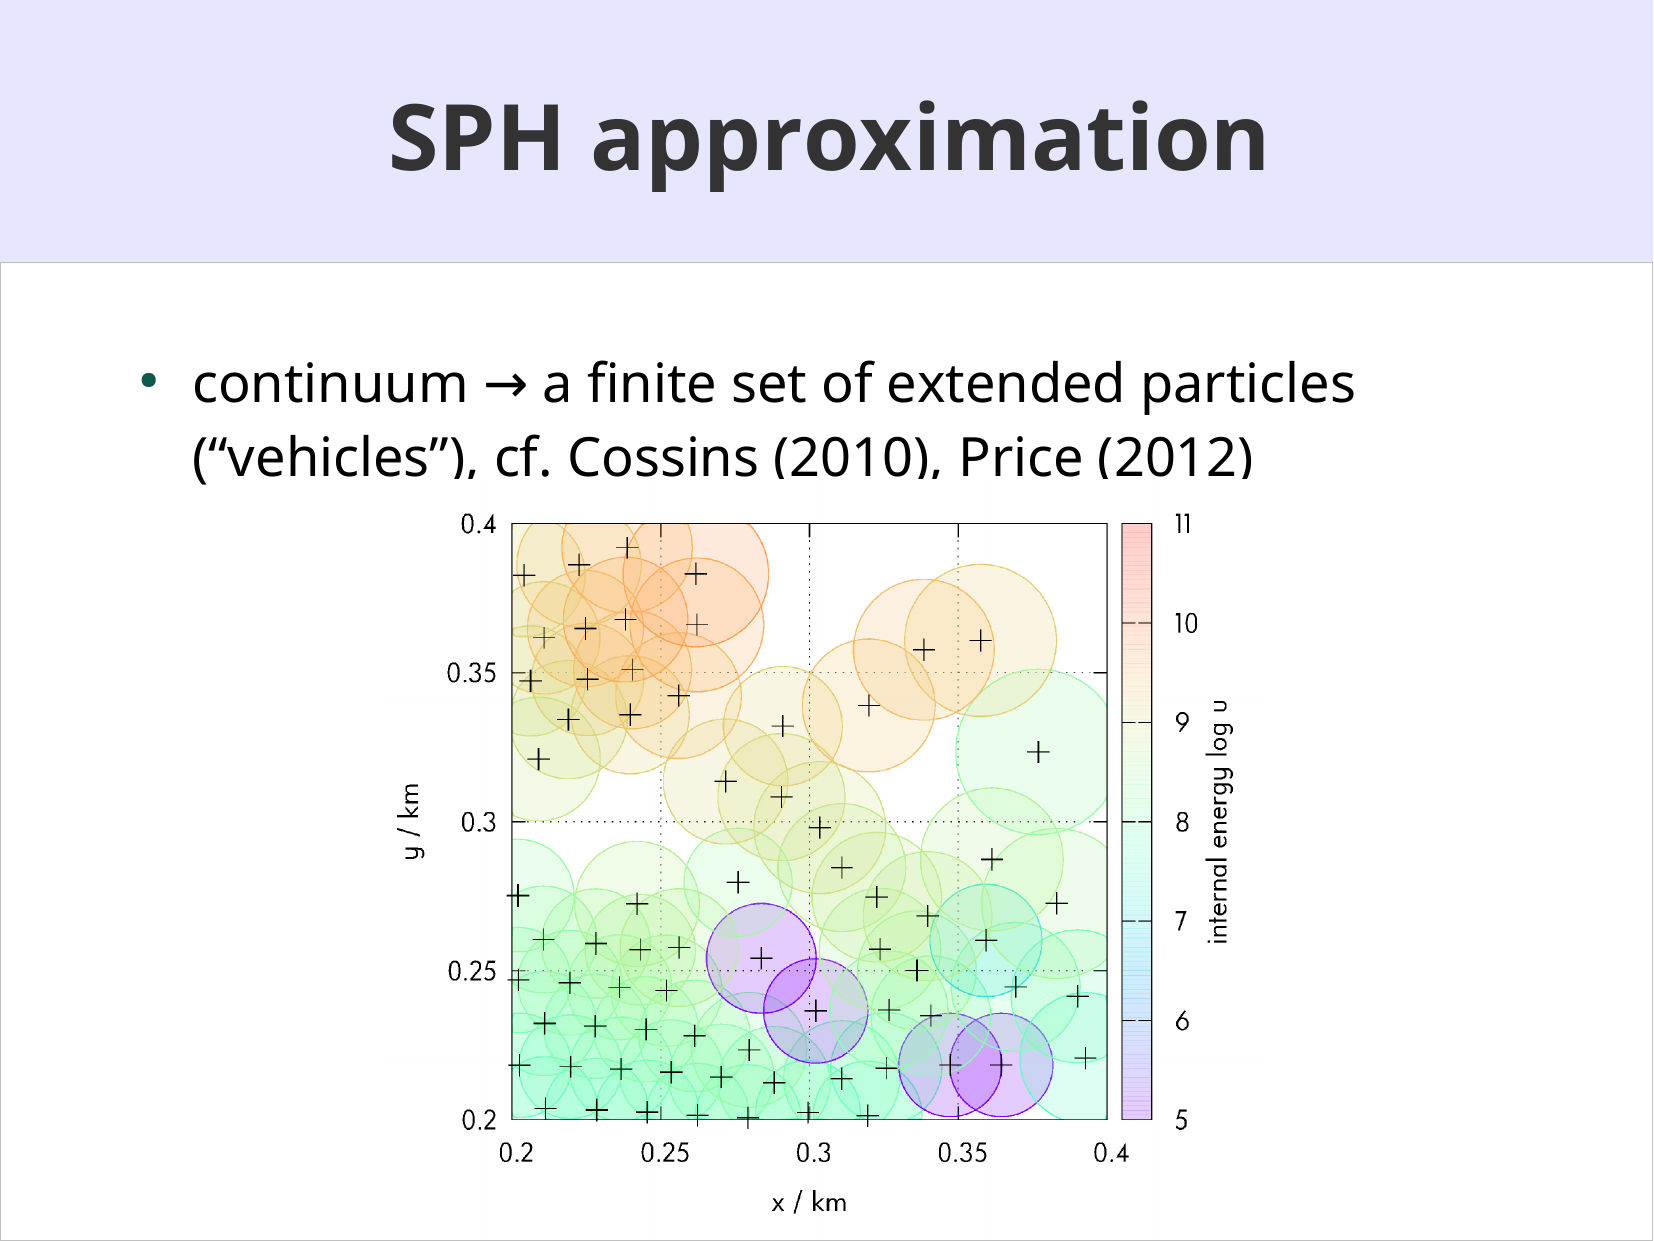

# SPH approximation
continuum → a finite set of extended particles (“vehicles”), cf. Cossins (2010), Price (2012)